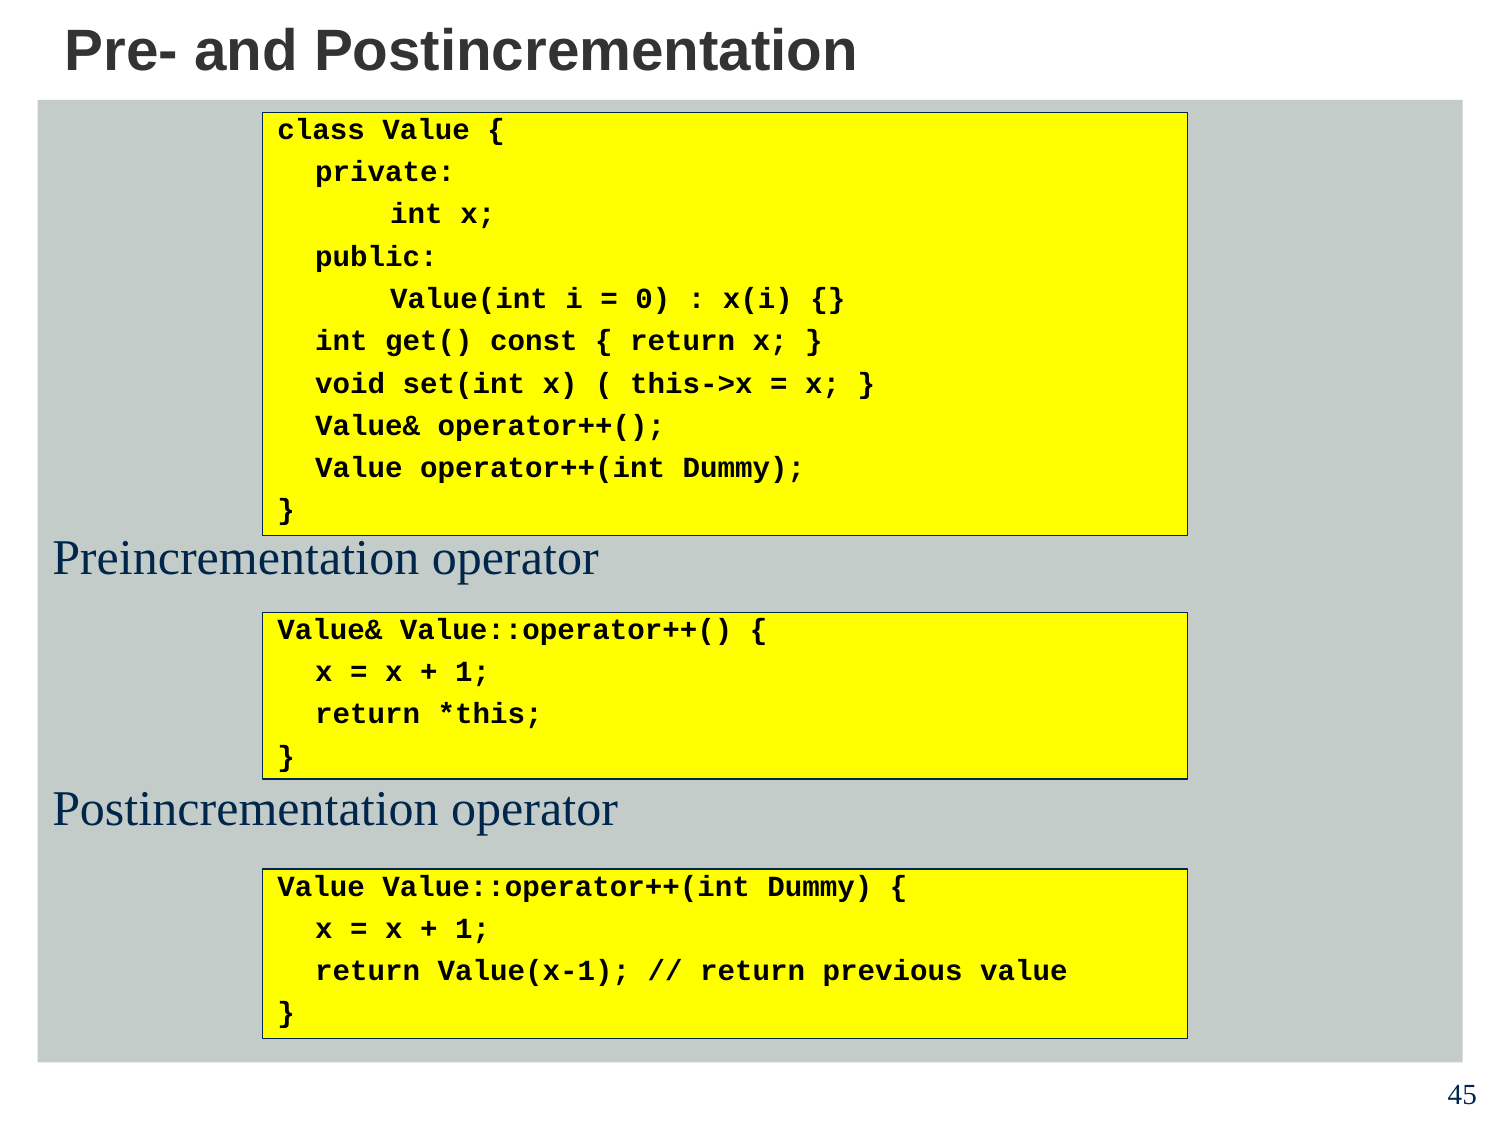

# Pre- and Postincrementation
Preincrementation operator
Postincrementation operator
class Value {
	private:
		int x;
	public:
		Value(int i = 0) : x(i) {}
	int get() const { return x; }
	void set(int x) ( this->x = x; }
	Value& operator++();
	Value operator++(int Dummy);
}
Value& Value::operator++() {
	x = x + 1;
	return *this;
}
Value Value::operator++(int Dummy) {
	x = x + 1;
	return Value(x-1); // return previous value
}